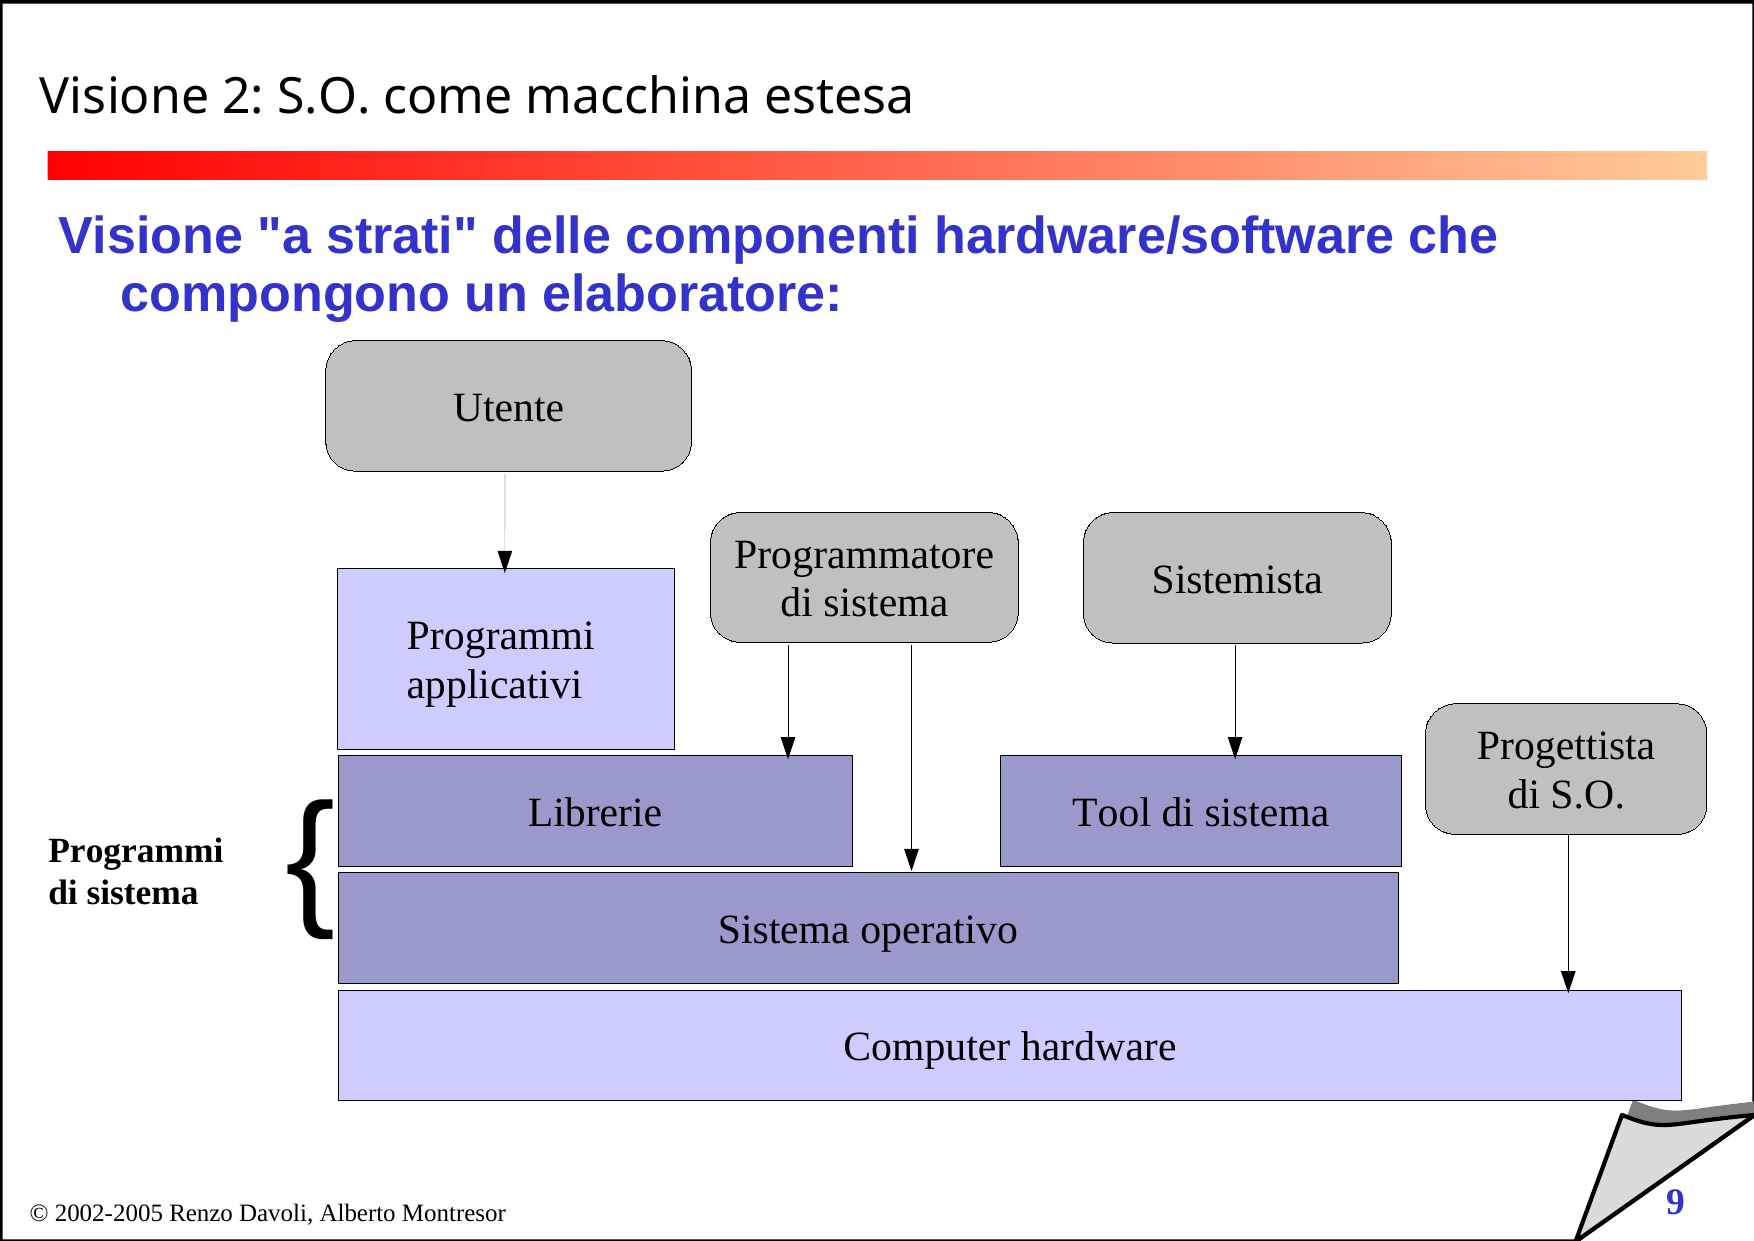

# Visione 2: S.O. come macchina estesa
Visione "a strati" delle componenti hardware/software che compongono un elaboratore:
Utente
Programmatore
di sistema
Sistemista
Programmi
applicativi
Progettista
di S.O.
Librerie
Tool di sistema
{
Programmi
di sistema
Sistema operativo
Computer hardware